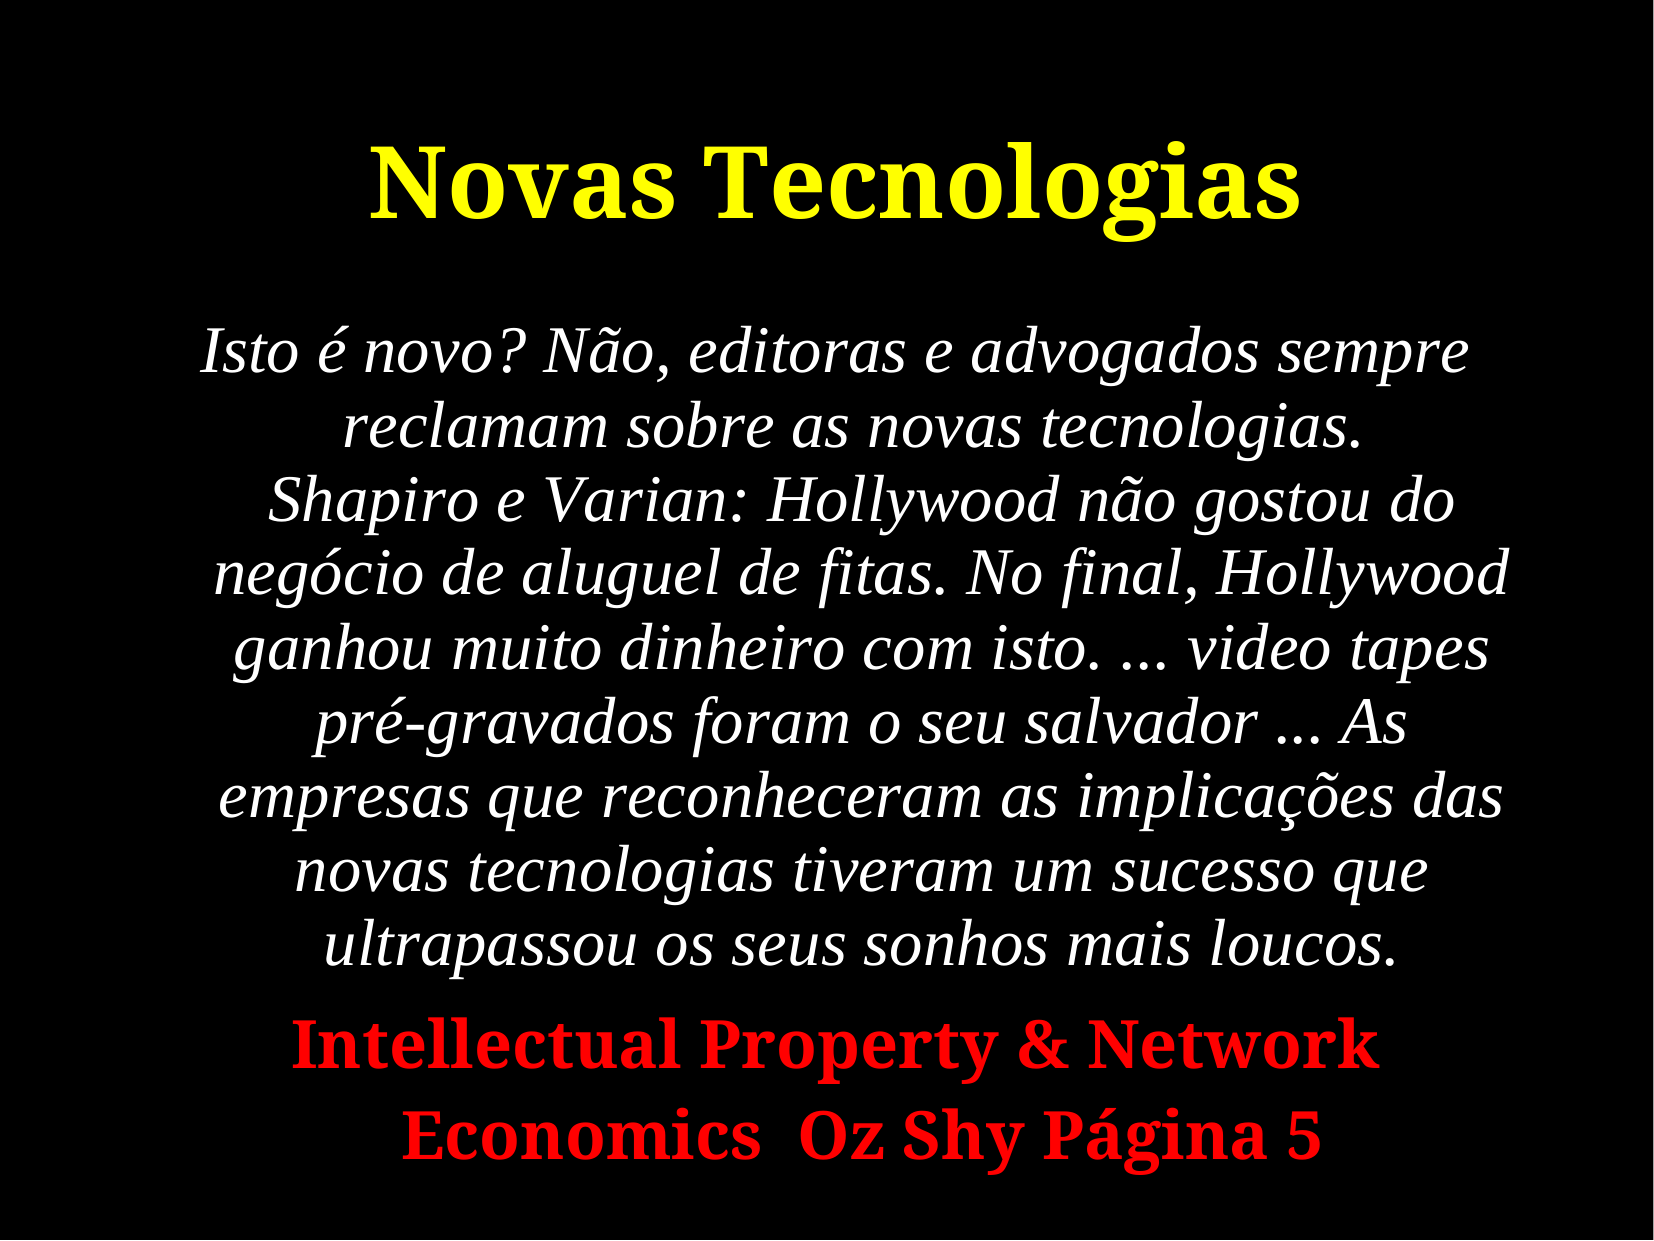

# Novas Tecnologias
Isto é novo? Não, editoras e advogados sempre reclamam sobre as novas tecnologias.
Shapiro e Varian: Hollywood não gostou do negócio de aluguel de fitas. No final, Hollywood ganhou muito dinheiro com isto. ... video tapes pré-gravados foram o seu salvador ... As empresas que reconheceram as implicações das novas tecnologias tiveram um sucesso que ultrapassou os seus sonhos mais loucos.
Intellectual Property & Network Economics ­ Oz Shy Página 5